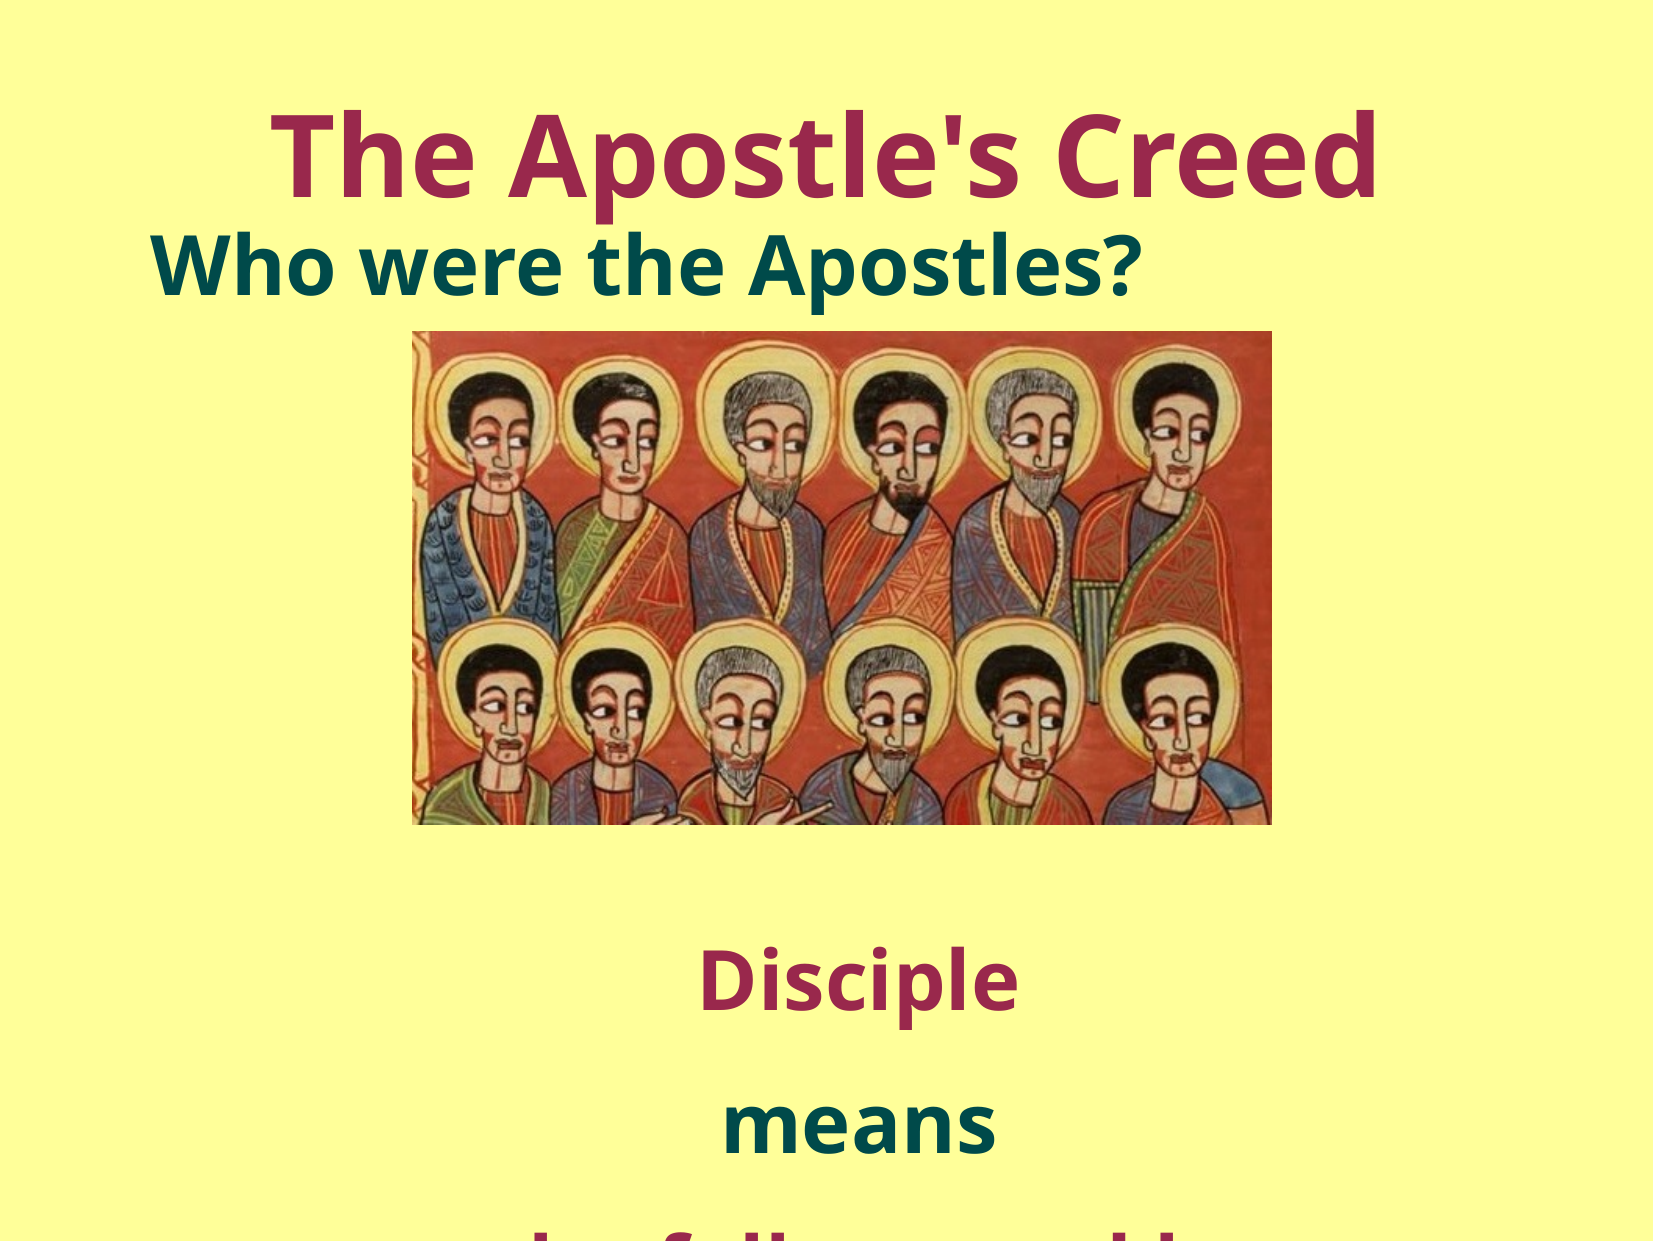

# The Apostle's Creed
Who were the Apostles?
Disciple
means
one who follows and learns.